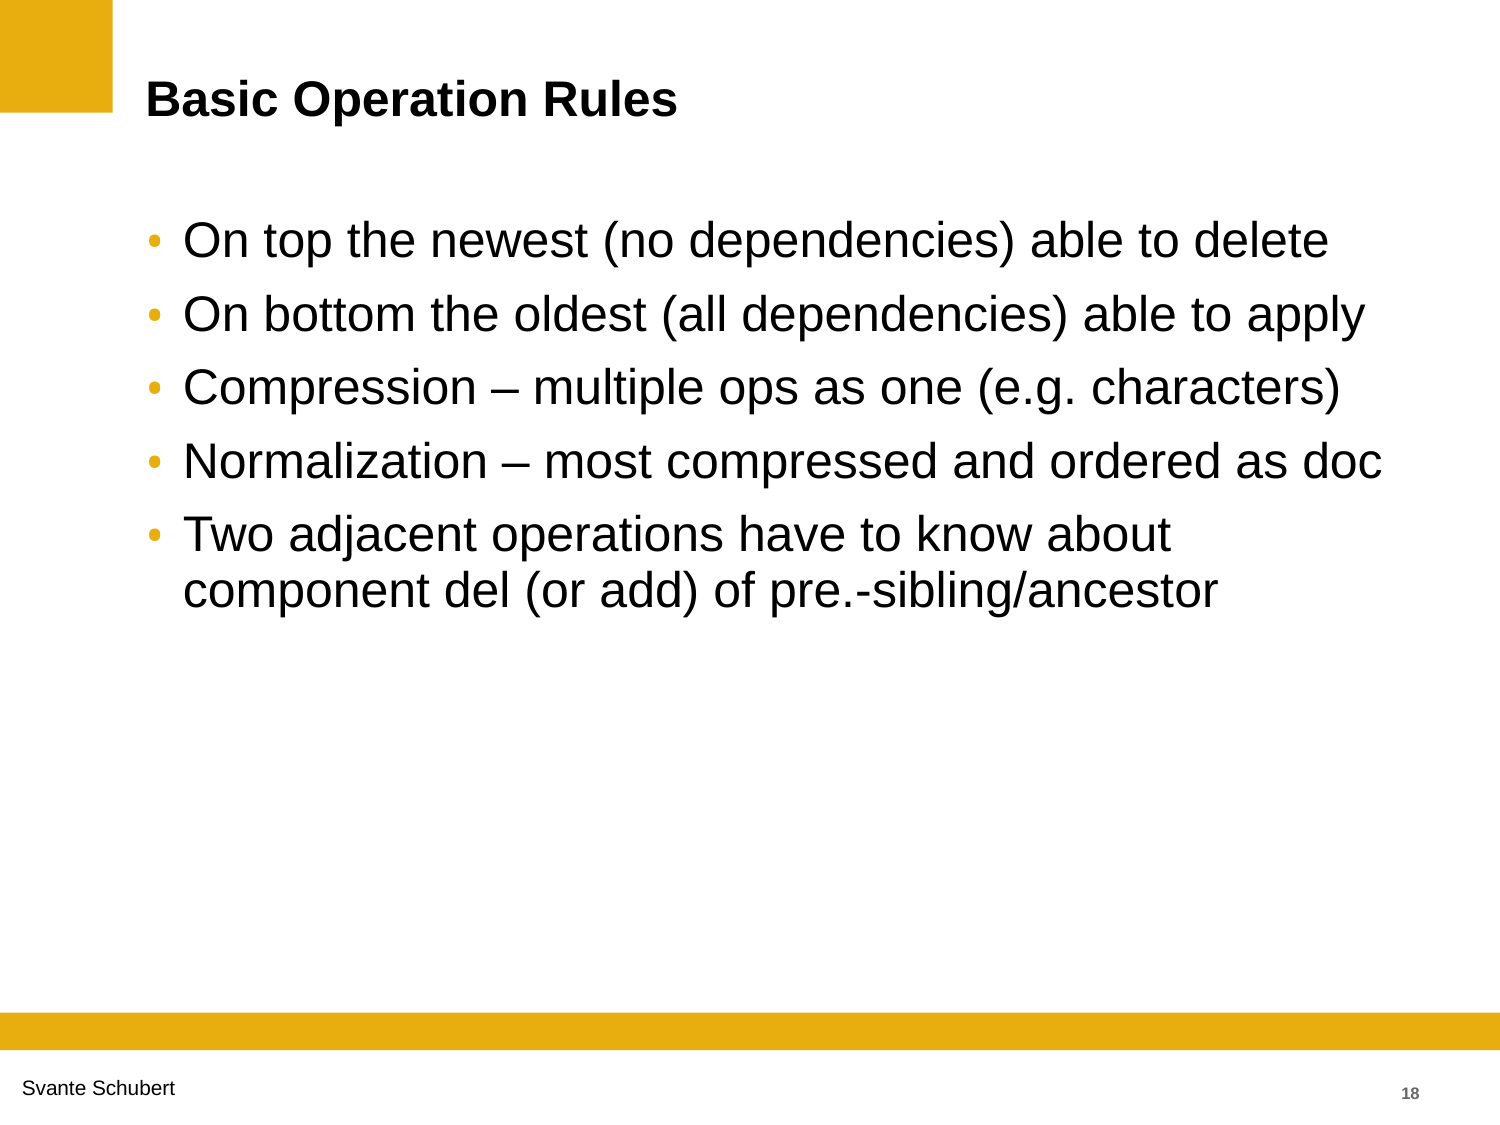

# Basic Operation Rules
On top the newest (no dependencies) able to delete
On bottom the oldest (all dependencies) able to apply
Compression – multiple ops as one (e.g. characters)
Normalization – most compressed and ordered as doc
Two adjacent operations have to know about component del (or add) of pre.-sibling/ancestor
Svante Schubert